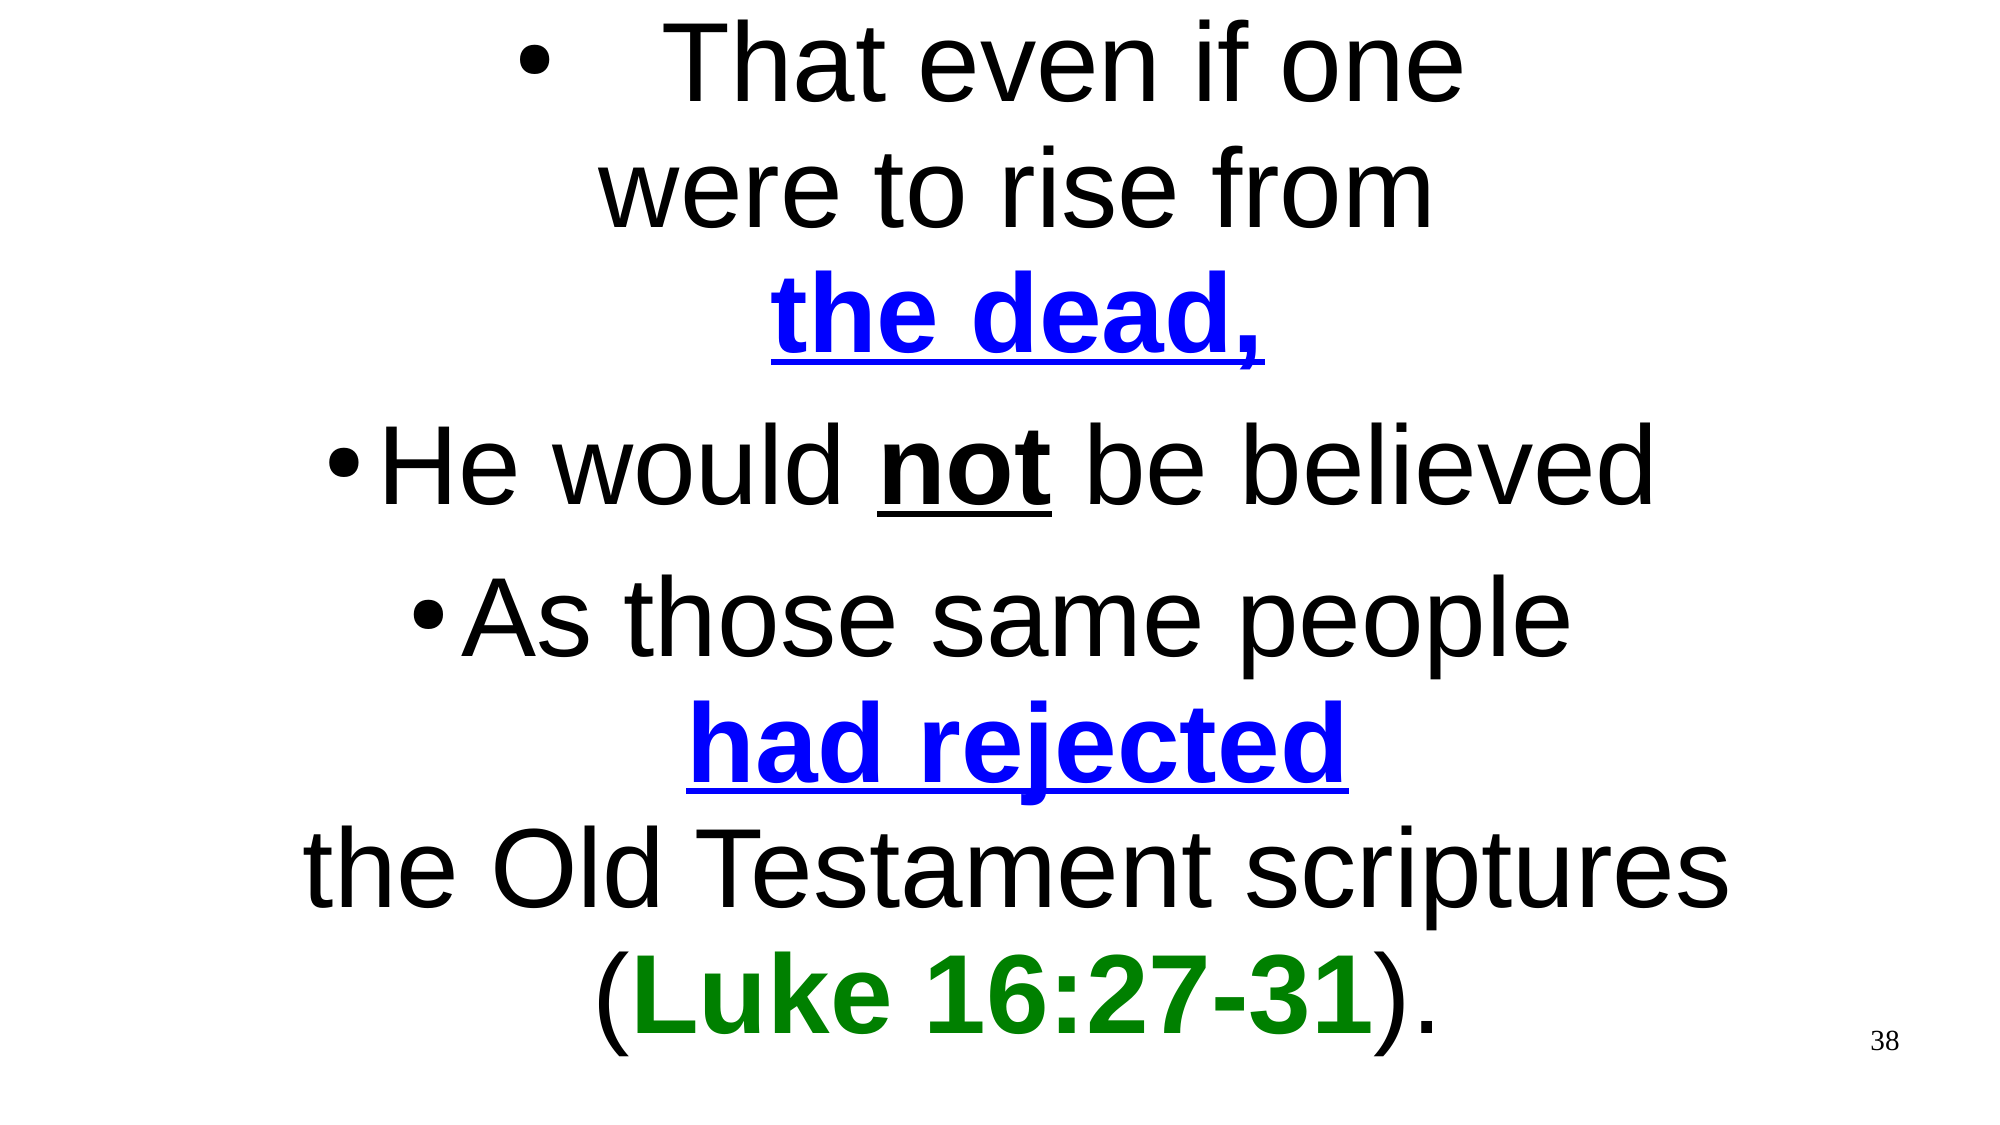

# That even if one were to rise from the dead,
He would not be believed
As those same people
had rejected
the Old Testament scriptures
(Luke 16:27-31).
38